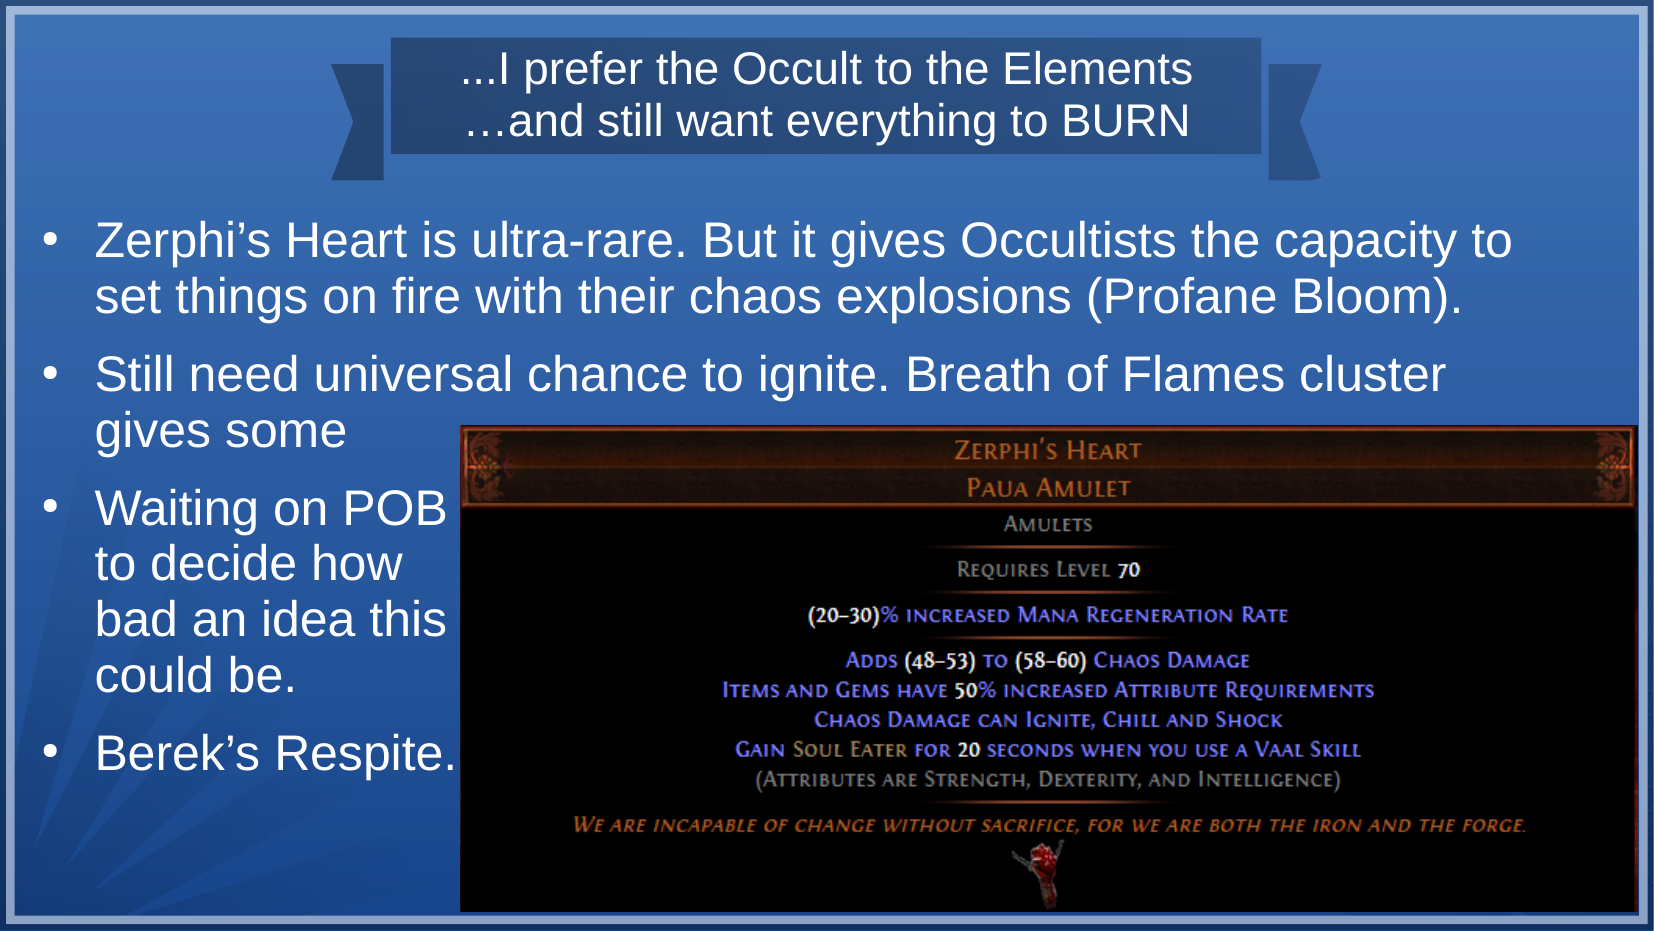

# ...I prefer the Occult to the Elements …and still want everything to BURN
Zerphi’s Heart is ultra-rare. But it gives Occultists the capacity to set things on fire with their chaos explosions (Profane Bloom).
Still need universal chance to ignite. Breath of Flames cluster gives some
Waiting on POB to decide how bad an idea this could be.
Berek’s Respite.